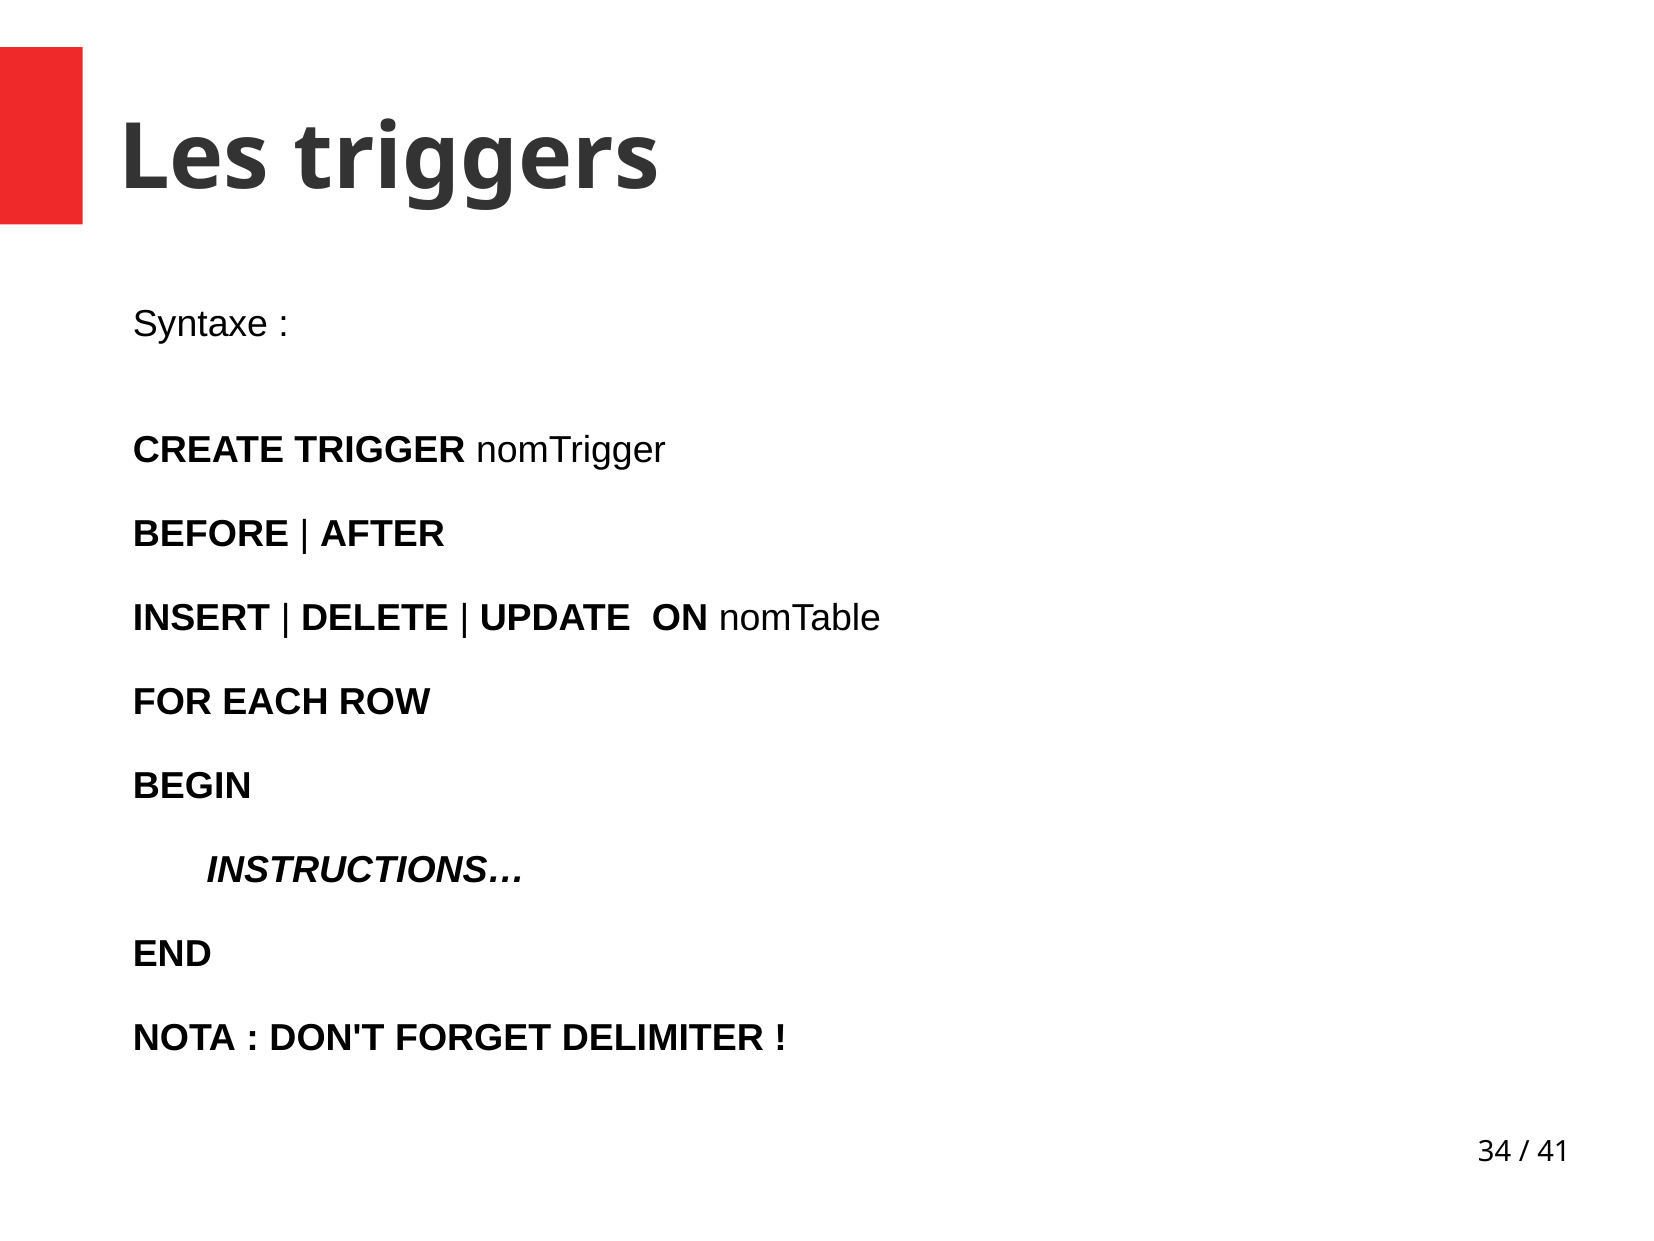

# Les triggers
Syntaxe :
CREATE TRIGGER nomTrigger
BEFORE | AFTER
INSERT | DELETE | UPDATE ON nomTable
FOR EACH ROW
BEGIN
	INSTRUCTIONS…
END
NOTA : DON'T FORGET DELIMITER !
34